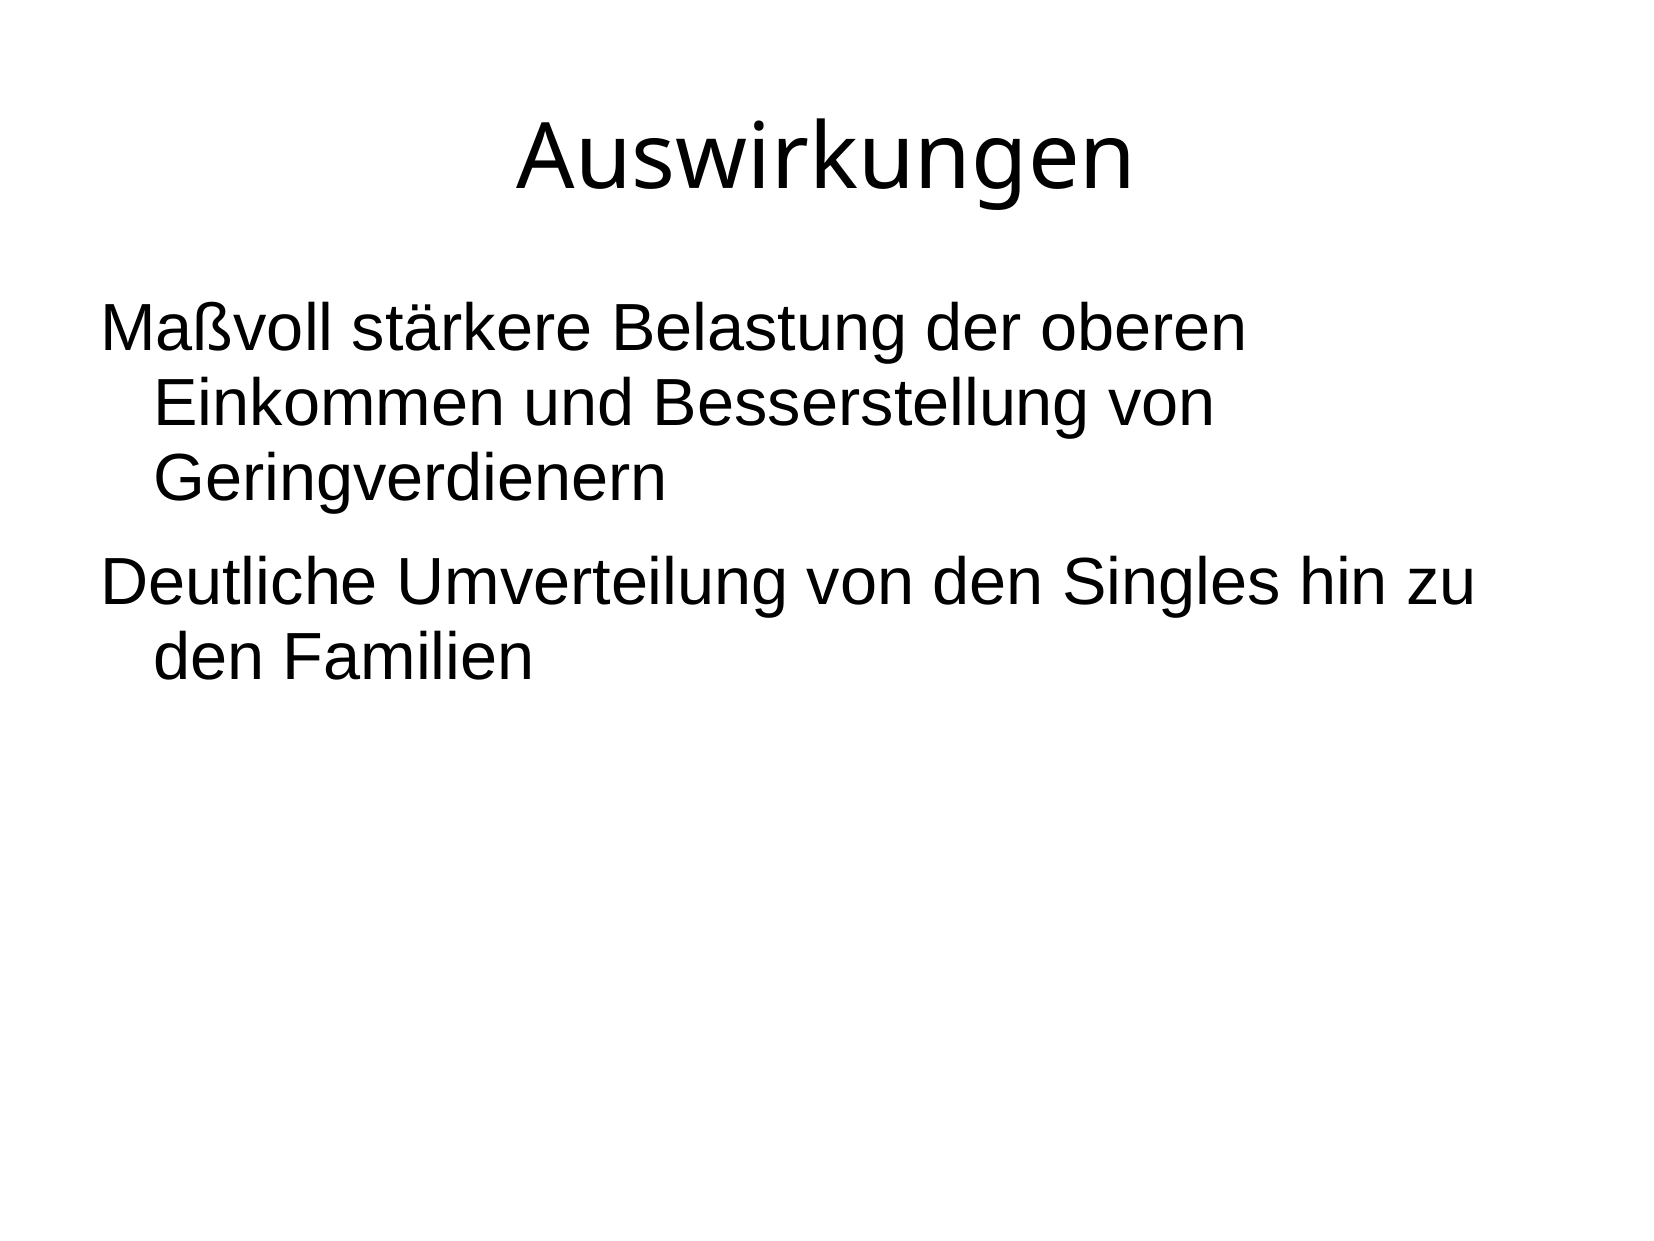

# Auswirkungen
Maßvoll stärkere Belastung der oberen Einkommen und Besserstellung von Geringverdienern
Deutliche Umverteilung von den Singles hin zu den Familien